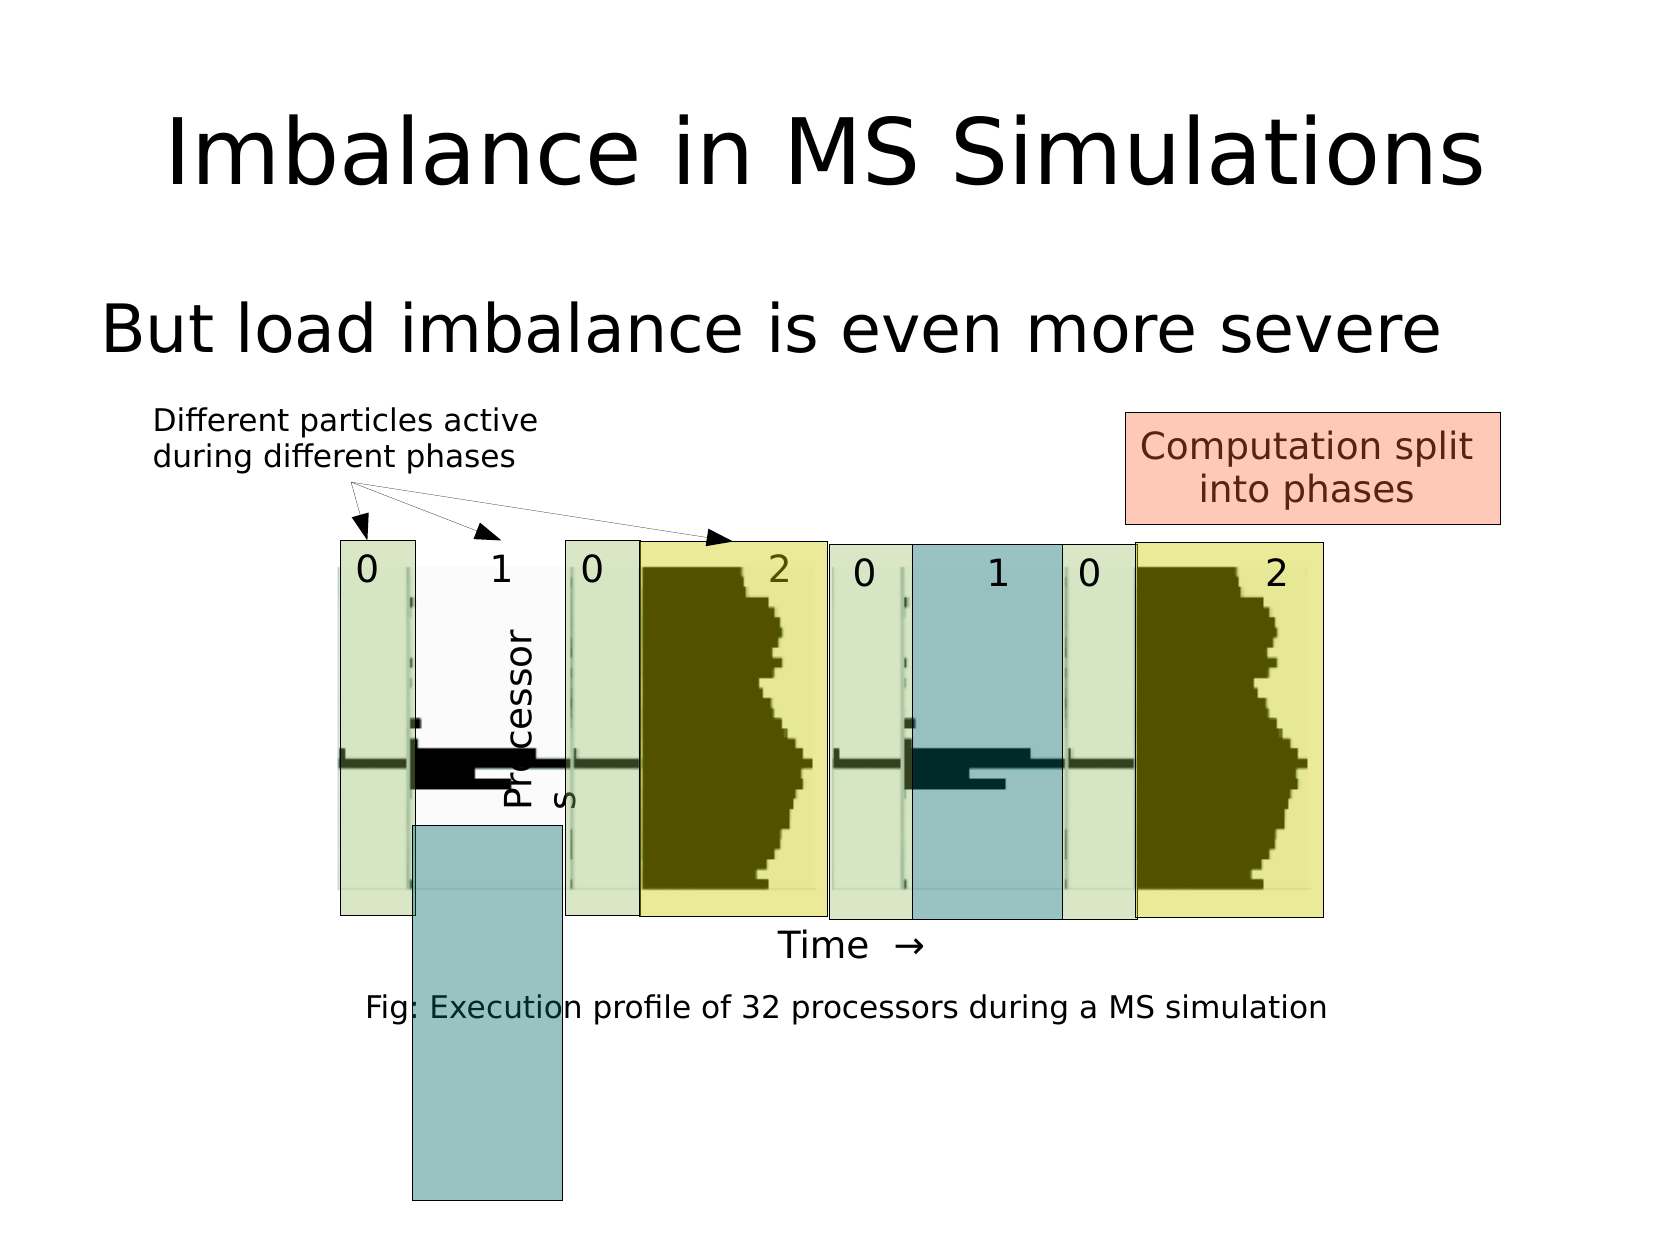

# Imbalance in MS Simulations
But load imbalance is even more severe
Different particles active
during different phases
Computation split
into phases
0
1
0
2
0
1
0
2
Processors
Time →
Fig: Execution profile of 32 processors during a MS simulation